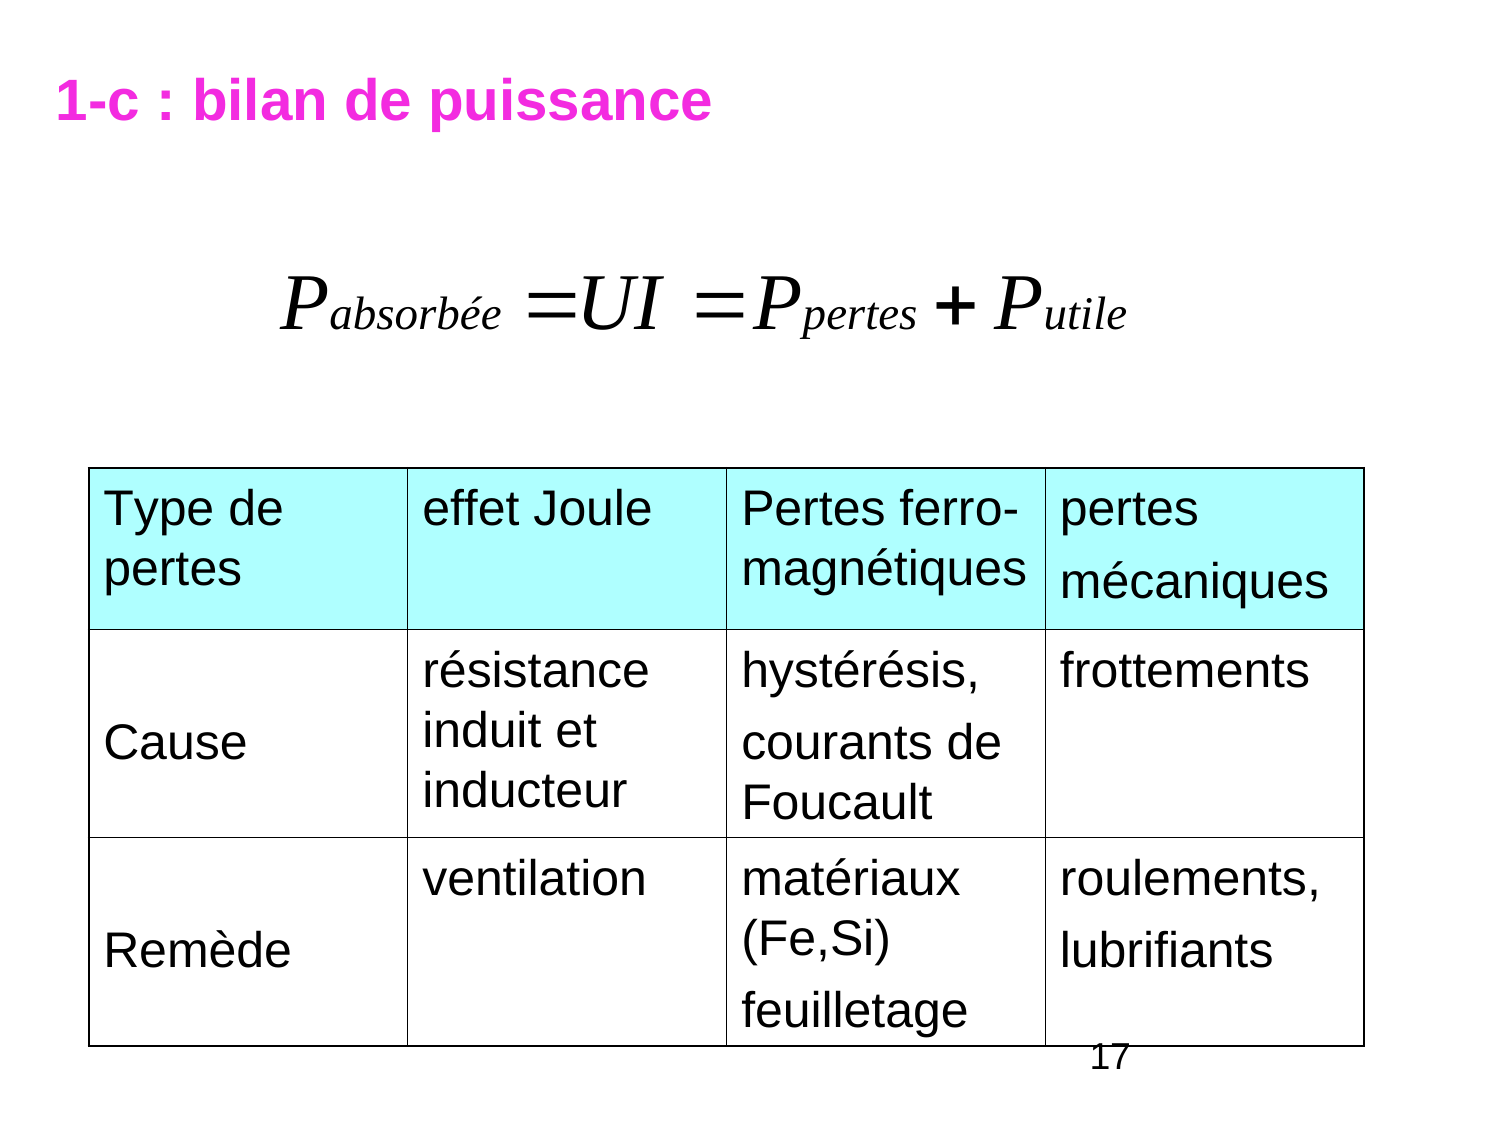

1-c : bilan de puissance
| Type de pertes | effet Joule | Pertes ferro-magnétiques | pertes mécaniques |
| --- | --- | --- | --- |
| Cause | résistance induit et inducteur | hystérésis, courants de Foucault | frottements |
| Remède | ventilation | matériaux (Fe,Si) feuilletage | roulements, lubrifiants |
17